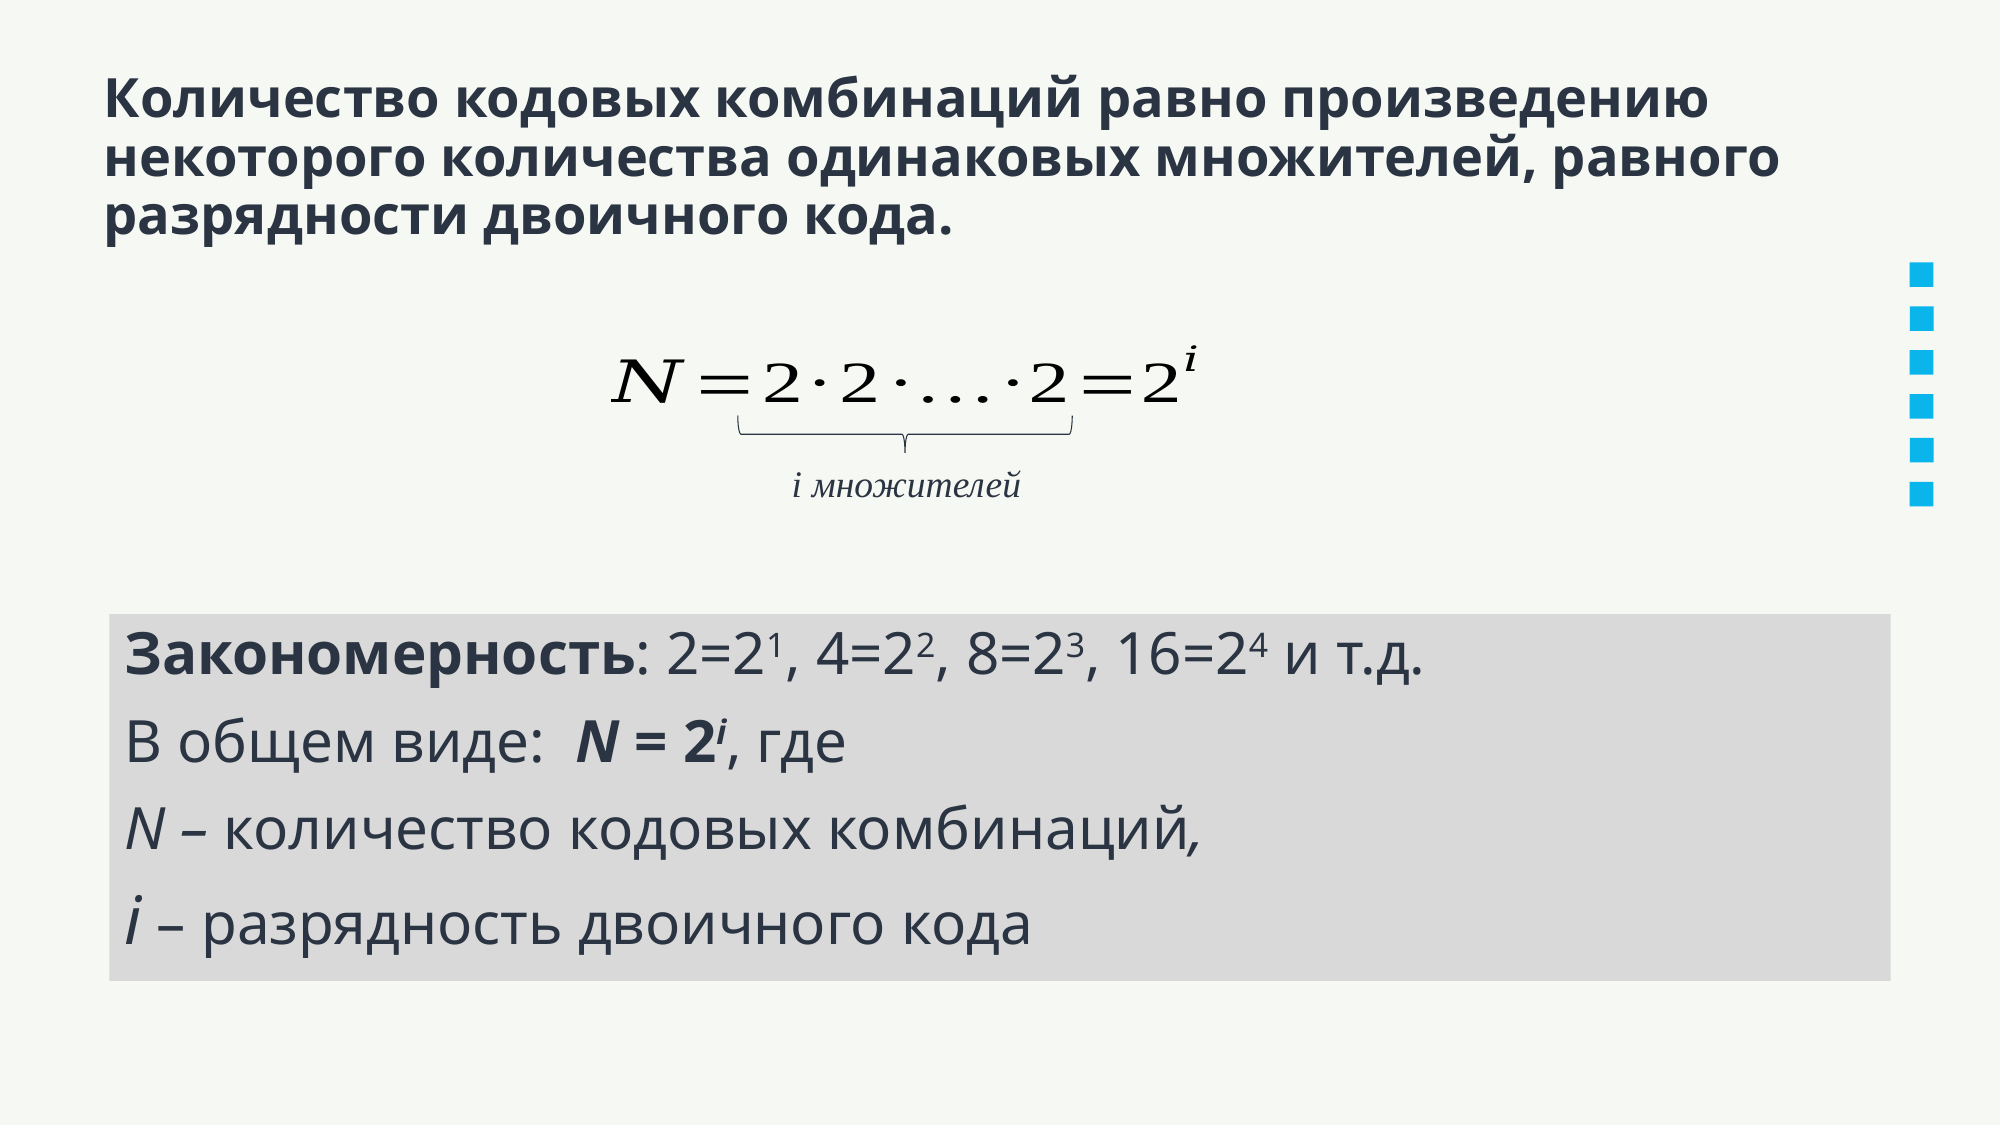

# Количество кодовых комбинаций равно произведению некоторого количества одинаковых множителей, равного разрядности двоичного кода.
i множителей
Закономерность: 2=21, 4=22, 8=23, 16=24 и т.д.
В общем виде: N = 2i, где
N – количество кодовых комбинаций,
i – разрядность двоичного кода